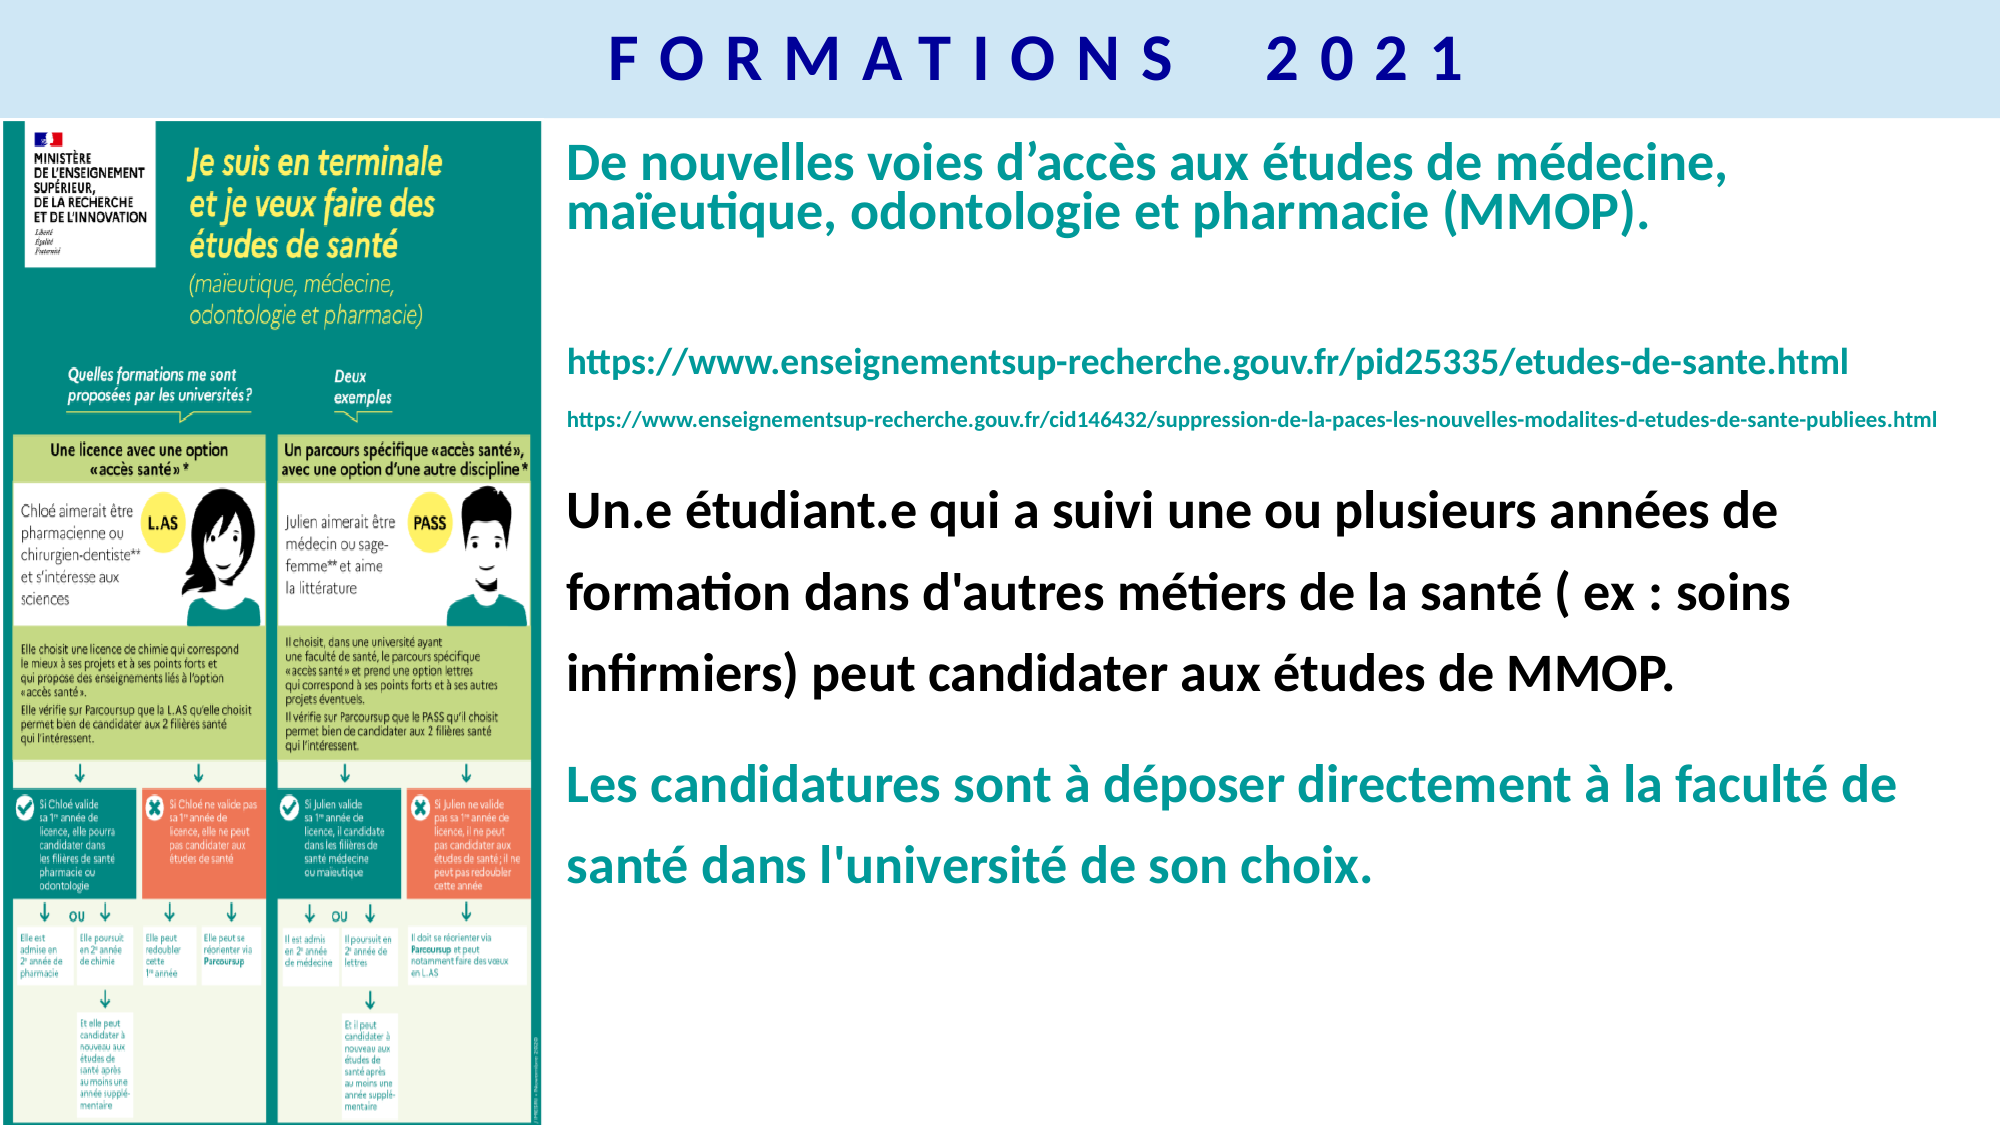

# FORMATIONS 2021
De nouvelles voies d’accès aux études de médecine, maïeutique, odontologie et pharmacie (MMOP).
https://www.enseignementsup-recherche.gouv.fr/pid25335/etudes-de-sante.html
https://www.enseignementsup-recherche.gouv.fr/cid146432/suppression-de-la-paces-les-nouvelles-modalites-d-etudes-de-sante-publiees.html
Un.e étudiant.e qui a suivi une ou plusieurs années de formation dans d'autres métiers de la santé ( ex : soins infirmiers) peut candidater aux études de MMOP.
Les candidatures sont à déposer directement à la faculté de santé dans l'université de son choix.